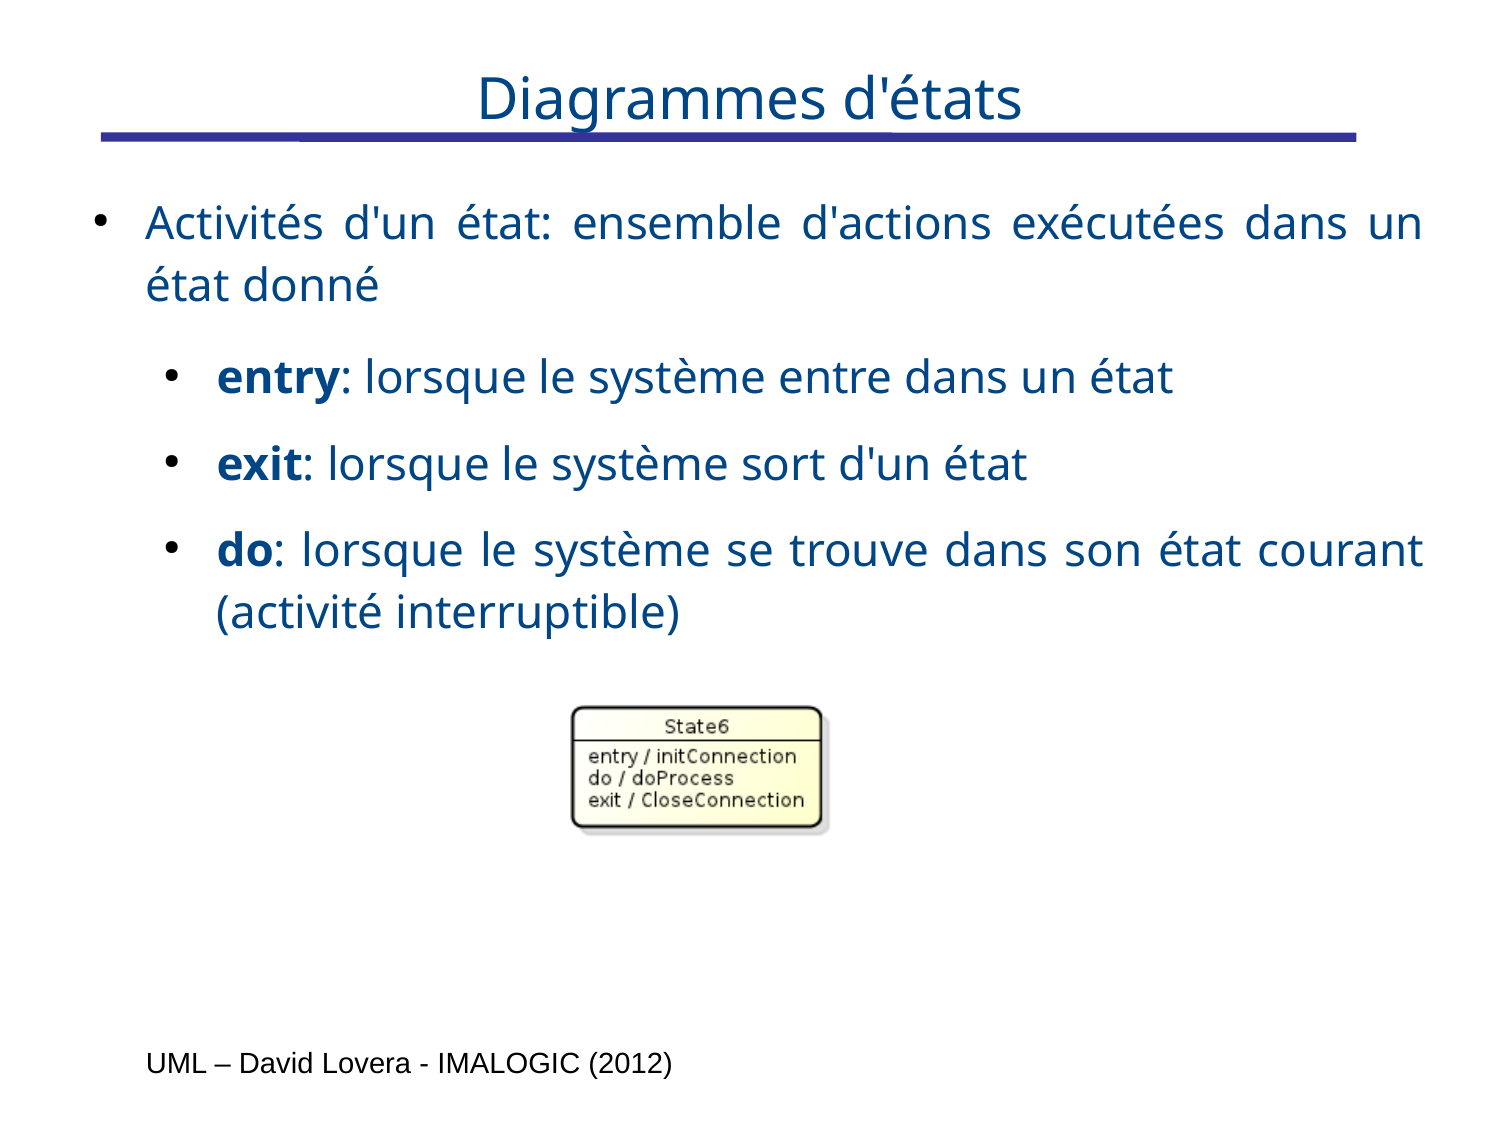

# Diagrammes d'états
Activités d'un état: ensemble d'actions exécutées dans un état donné
entry: lorsque le système entre dans un état
exit: lorsque le système sort d'un état
do: lorsque le système se trouve dans son état courant (activité interruptible)
UML – David Lovera - IMALOGIC (2012)